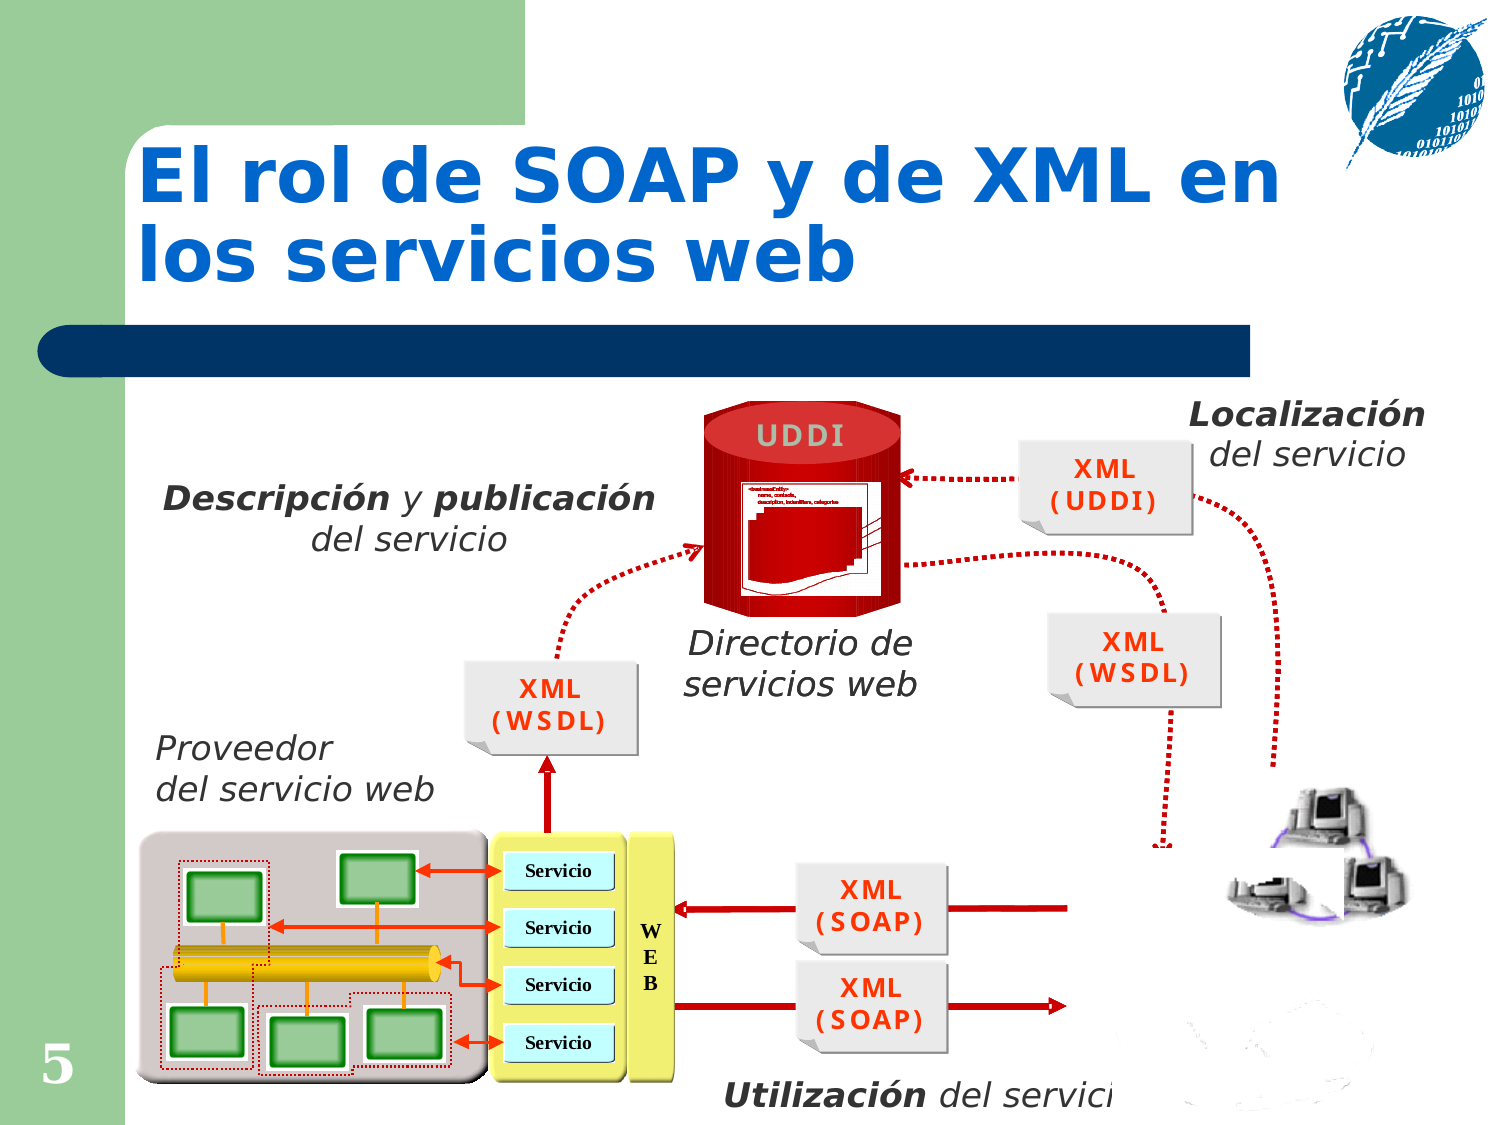

# El rol de SOAP y de XML en los servicios web
5